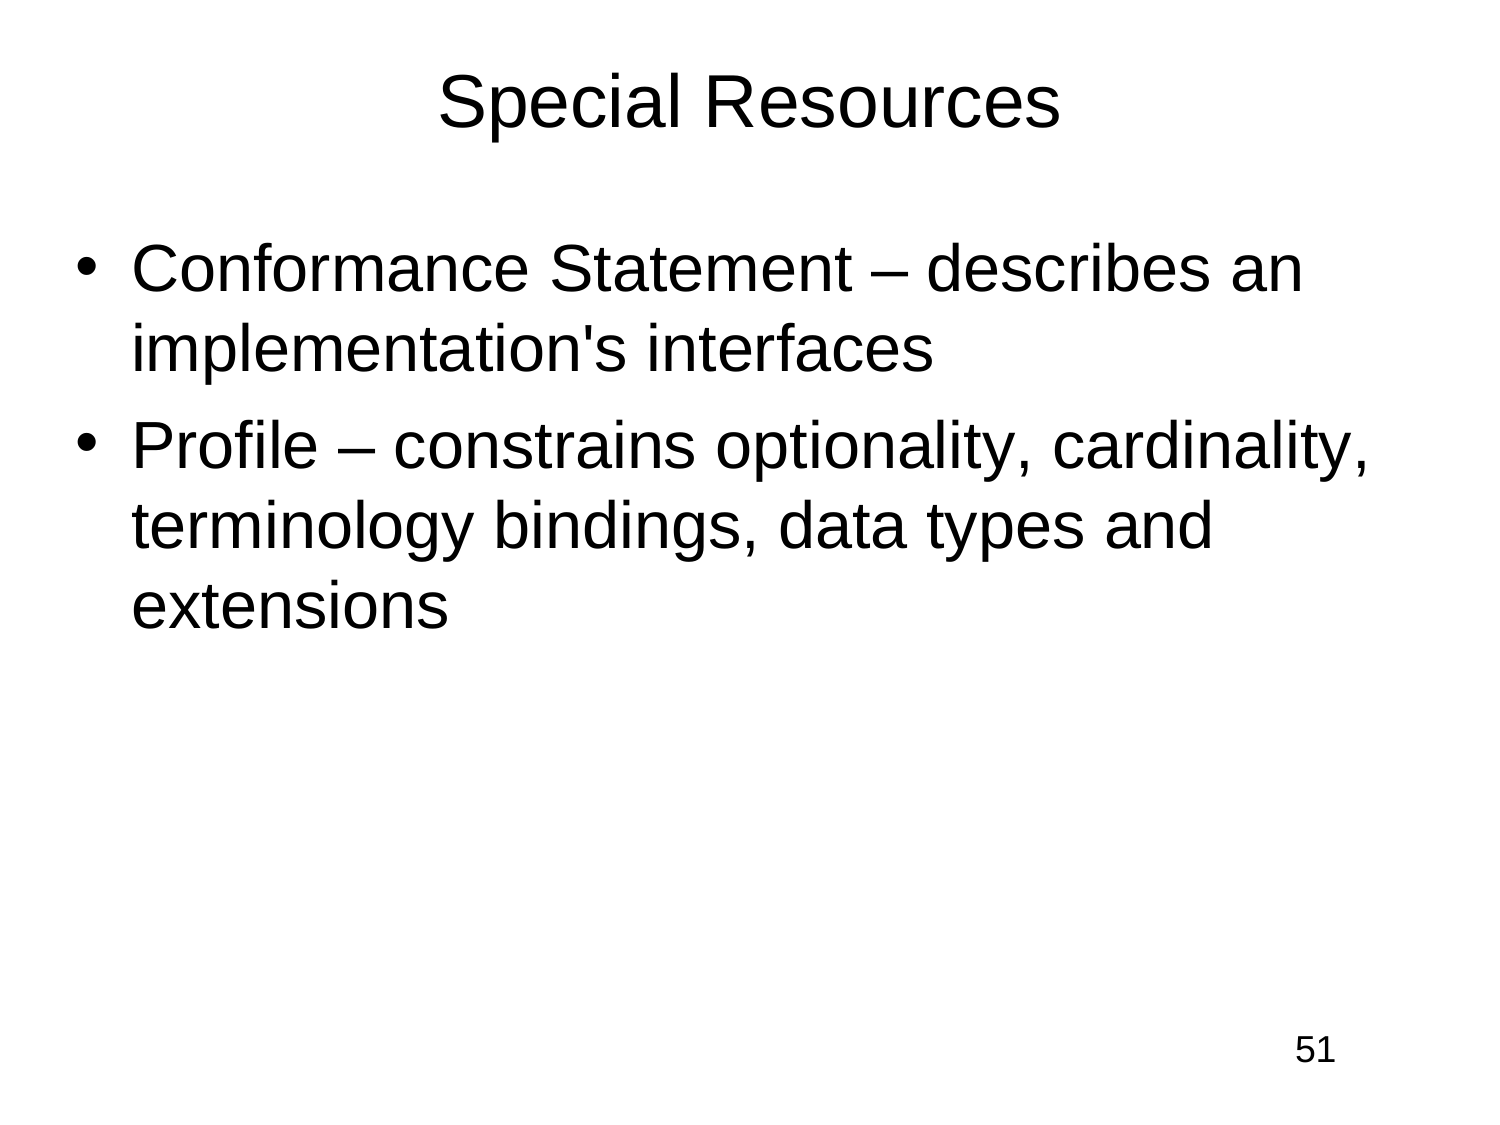

# Special Resources
Conformance Statement – describes an implementation's interfaces
Profile – constrains optionality, cardinality, terminology bindings, data types and extensions
51